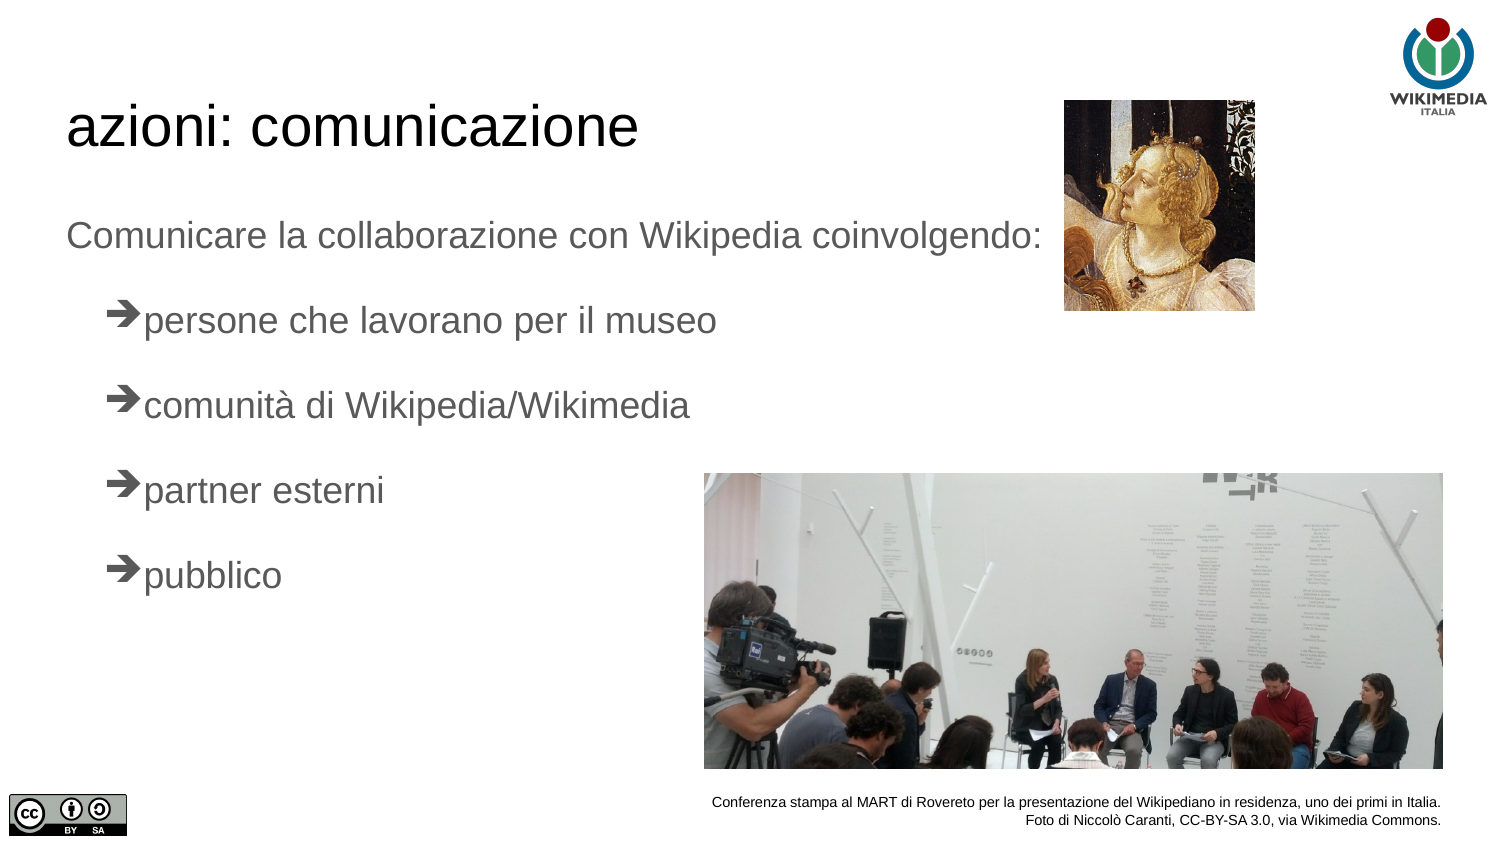

# azioni: comunicazione
Comunicare la collaborazione con Wikipedia coinvolgendo:
persone che lavorano per il museo
comunità di Wikipedia/Wikimedia
partner esterni
pubblico
Conferenza stampa al MART di Rovereto per la presentazione del Wikipediano in residenza, uno dei primi in Italia.
Foto di Niccolò Caranti, CC-BY-SA 3.0, via Wikimedia Commons.